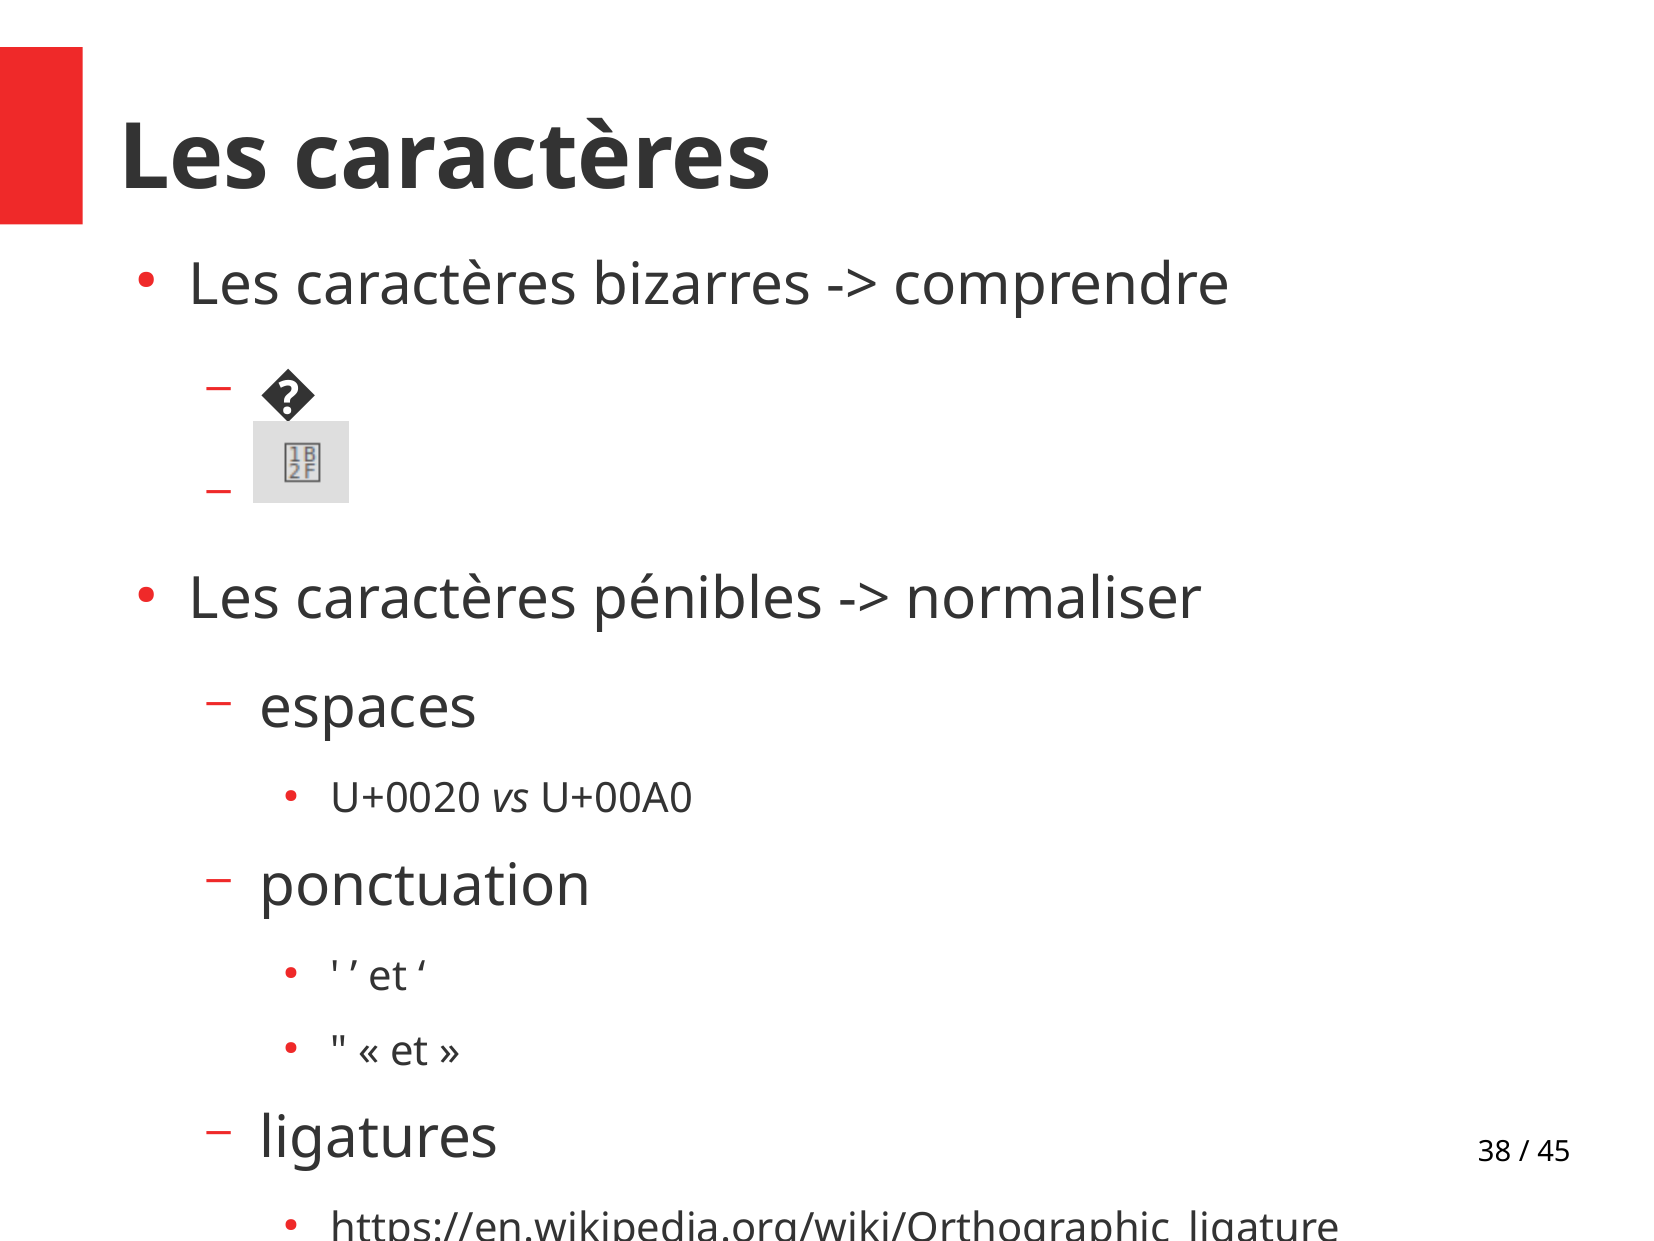

# Les caractères
Les caractères bizarres -> comprendre
�
Les caractères pénibles -> normaliser
espaces
U+0020 vs U+00A0
ponctuation
' ’ et ‘
" « et »
ligatures
https://en.wikipedia.org/wiki/Orthographic_ligature
https://duckduckgo.com/?q=%22di%EF%AC%80icile%22
38